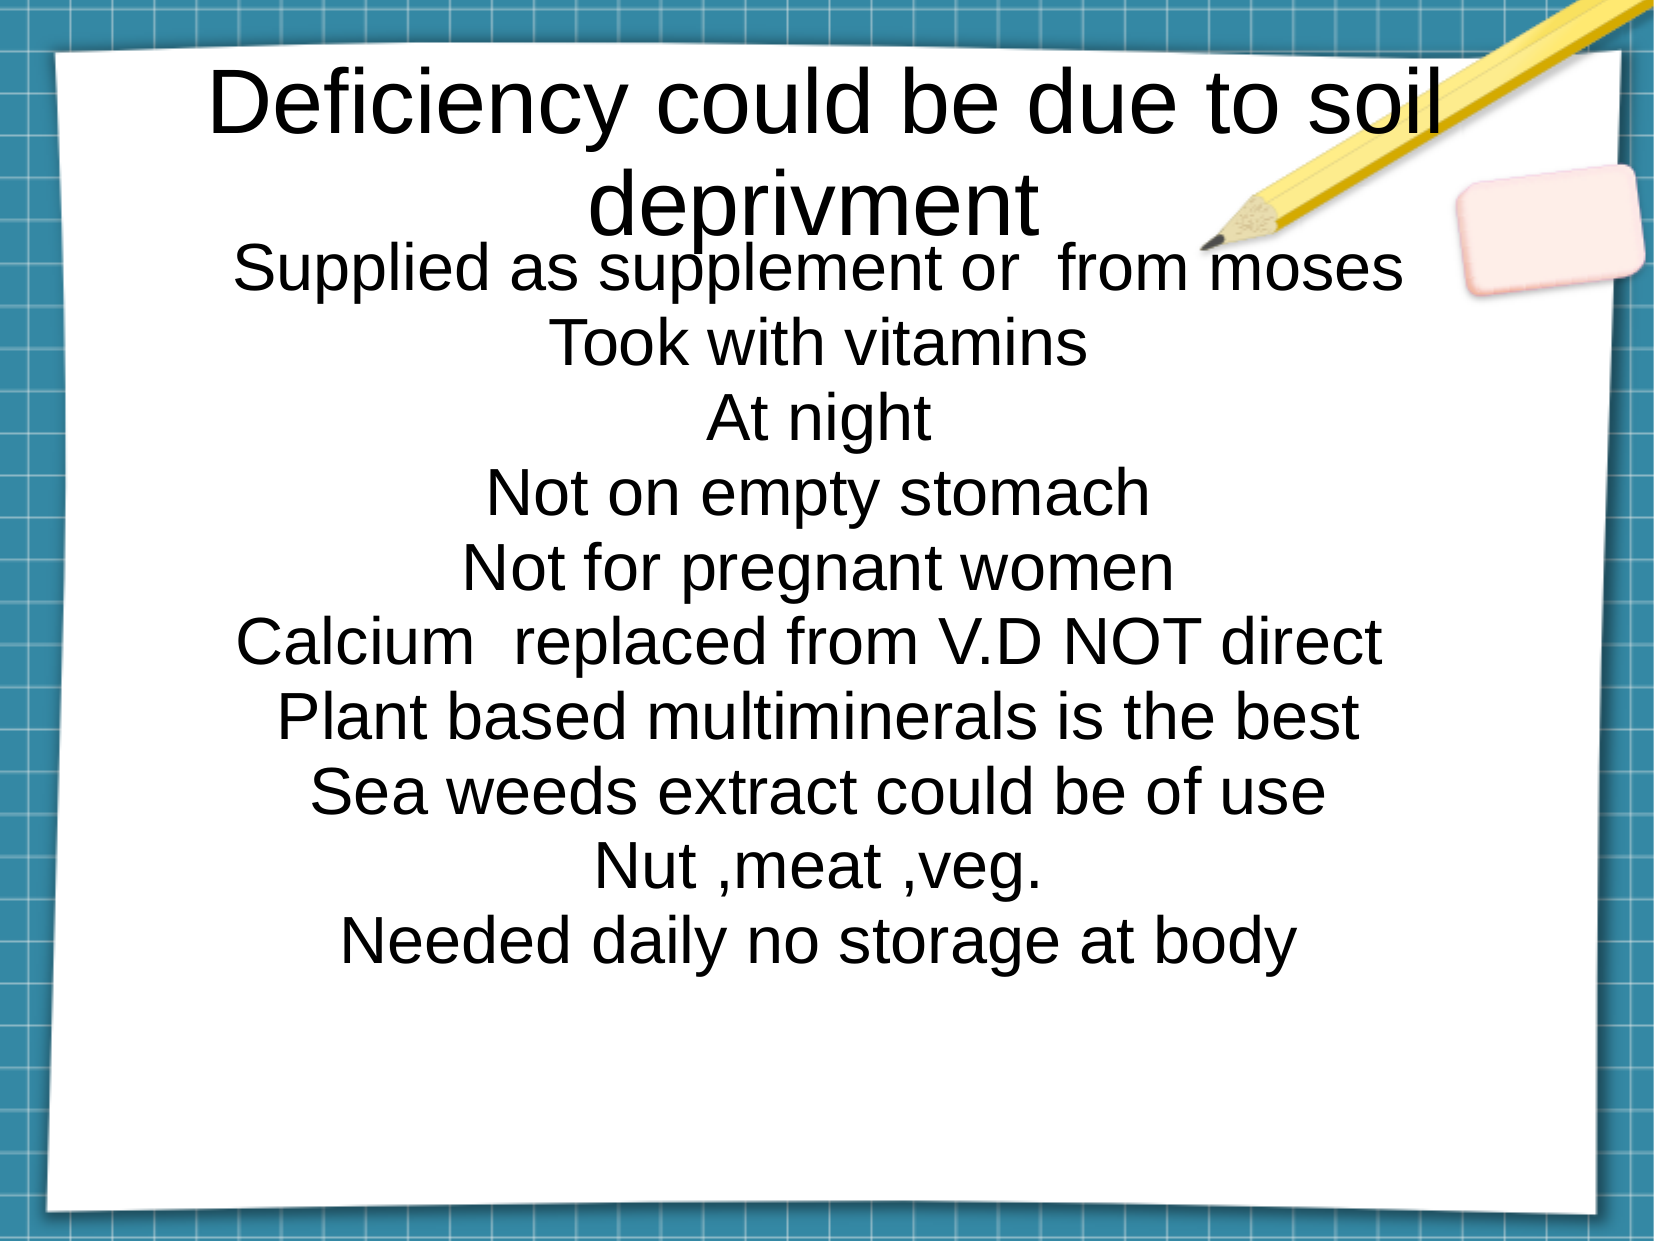

Supplied as supplement or from moses
Took with vitamins
At night
Not on empty stomach
Not for pregnant women
Calcium replaced from V.D NOT direct
Plant based multiminerals is the best
Sea weeds extract could be of use
Nut ,meat ,veg.
Needed daily no storage at body
# Deficiency could be due to soil deprivment